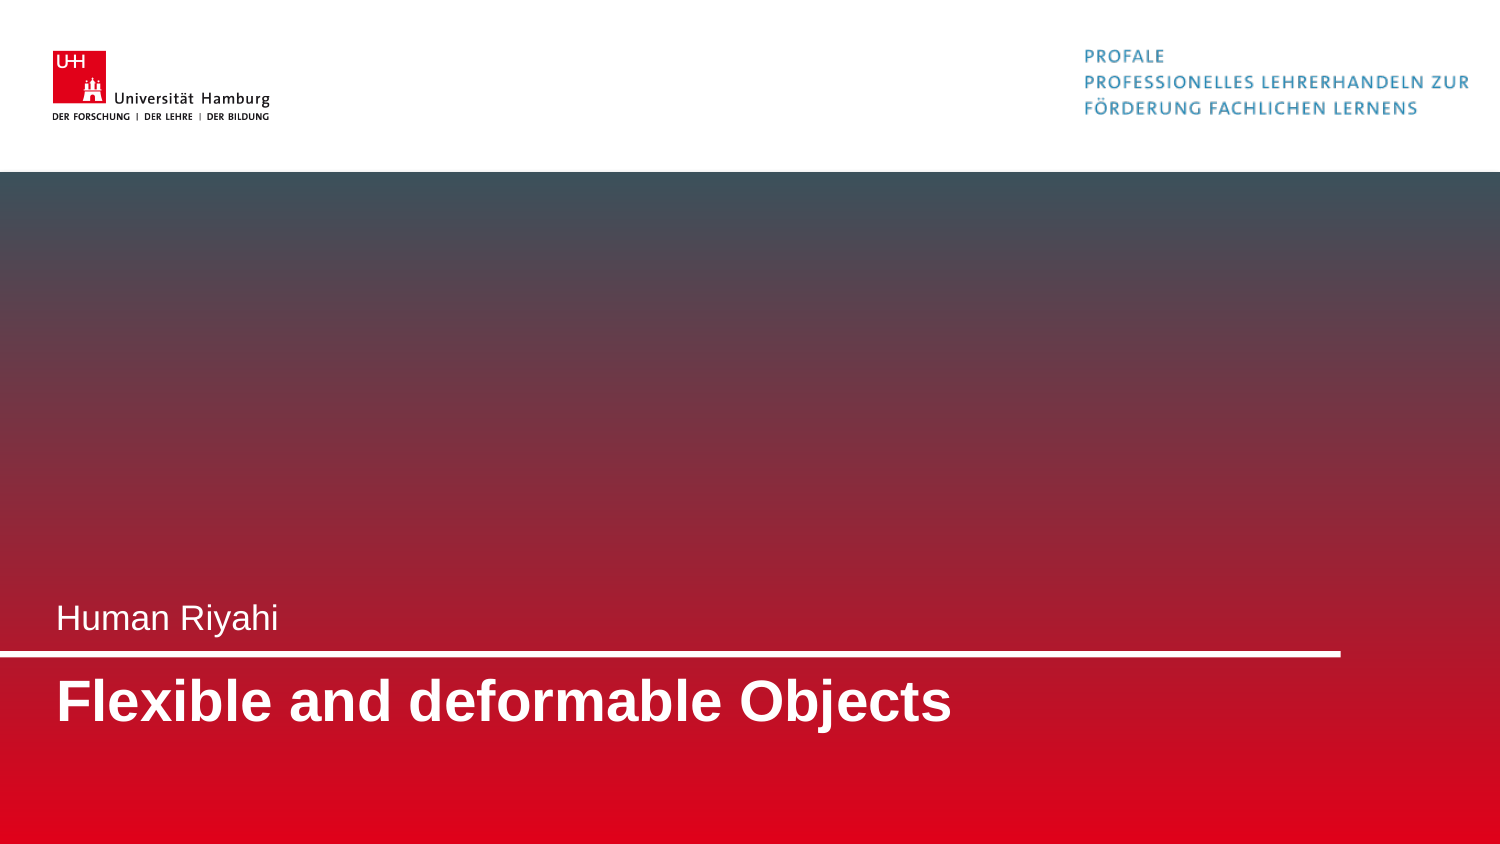

# Human Riyahi
Flexible and deformable Objects